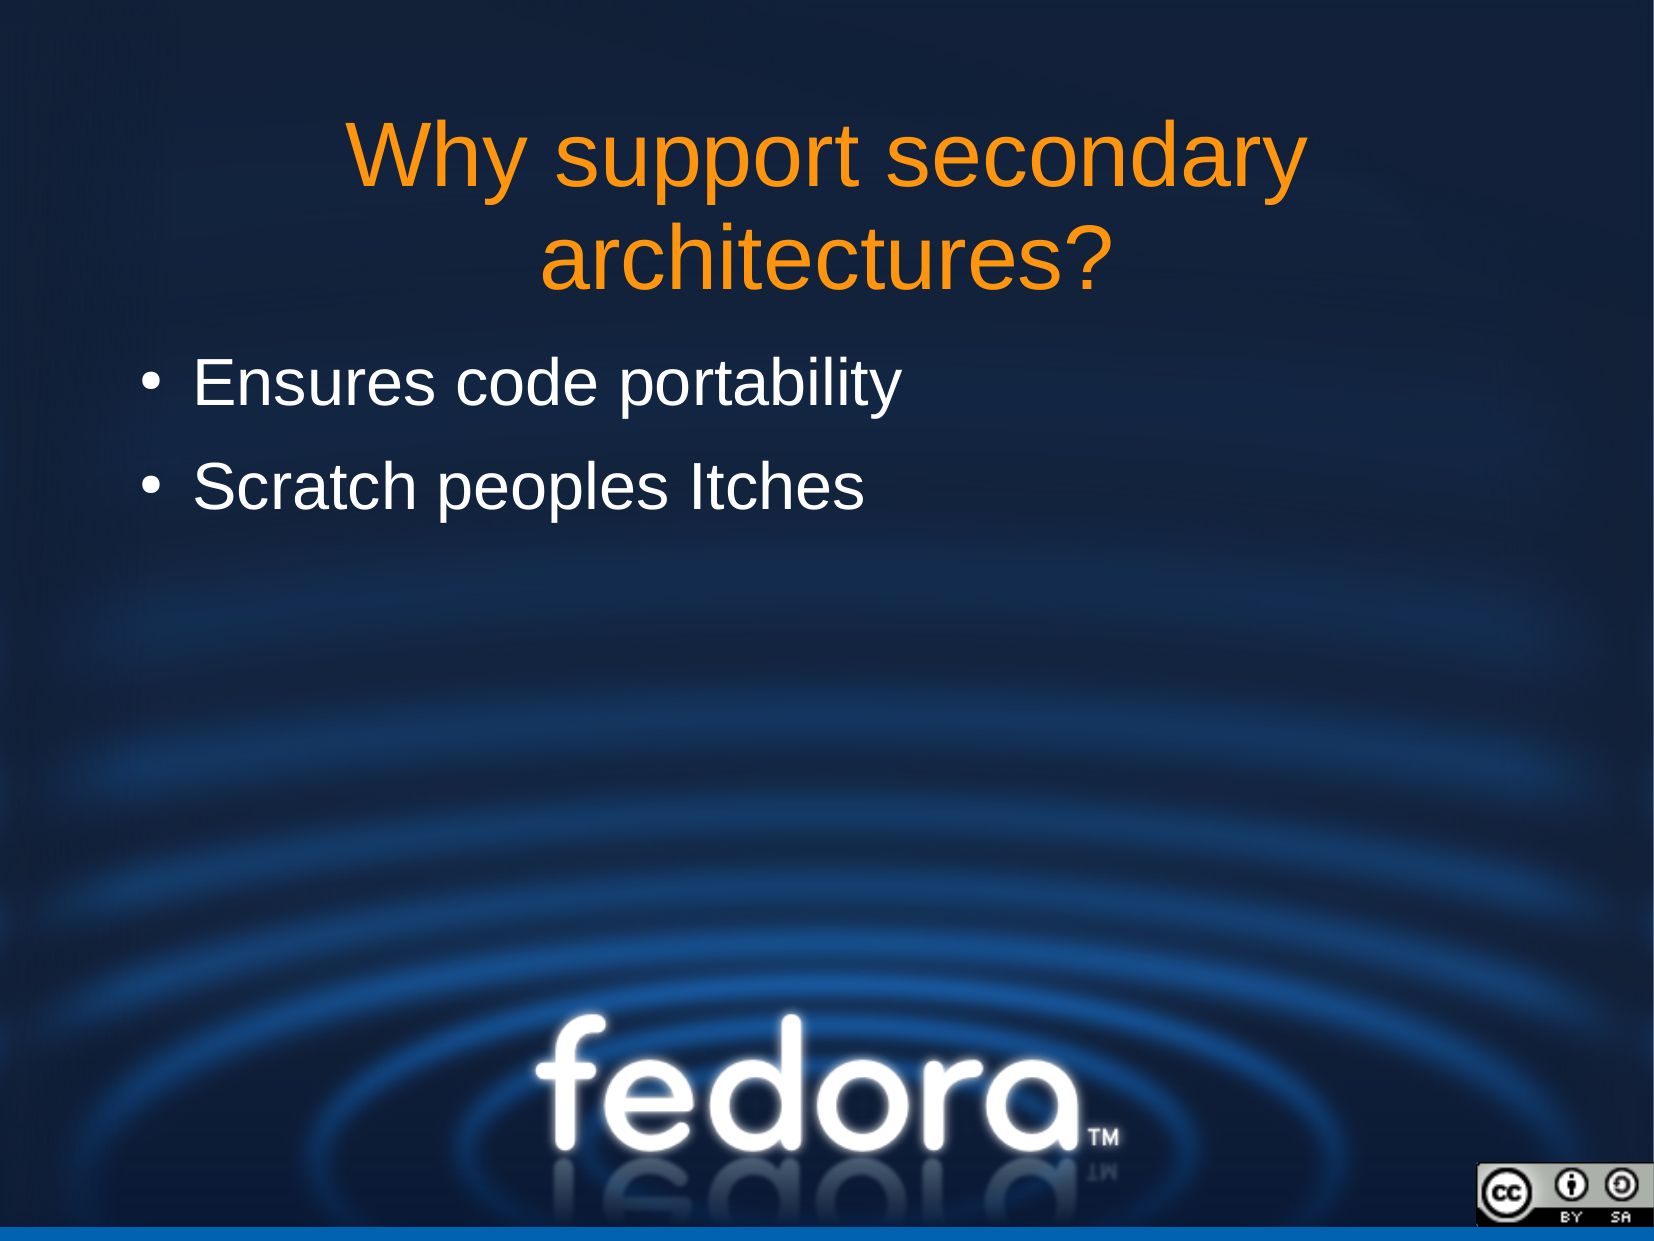

# Why support secondary architectures?
Ensures code portability
Scratch peoples Itches